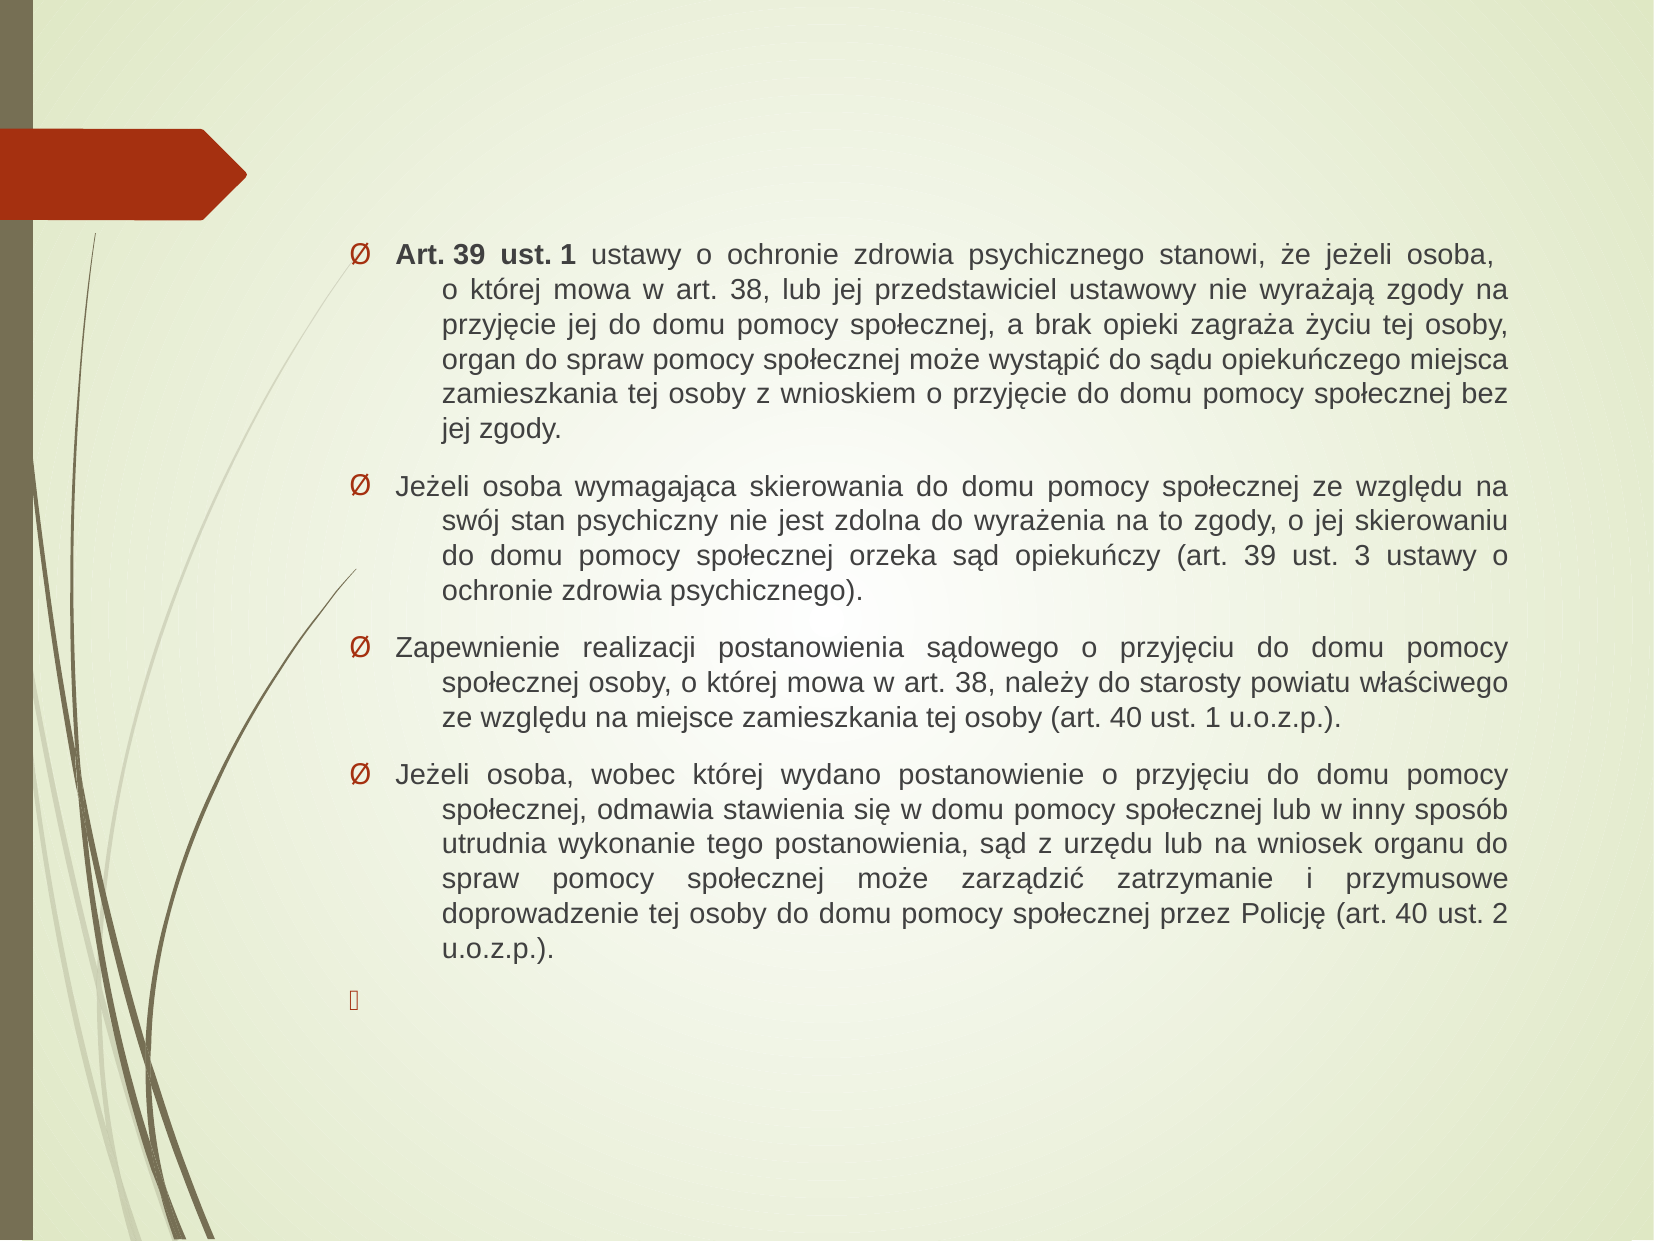

#
Art. 39 ust. 1 ustawy o ochronie zdrowia psychicznego stanowi, że jeżeli osoba,
o której mowa w art. 38, lub jej przedstawiciel ustawowy nie wyrażają zgody na przyjęcie jej do domu pomocy społecznej, a brak opieki zagraża życiu tej osoby, organ do spraw pomocy społecznej może wystąpić do sądu opiekuńczego miejsca zamieszkania tej osoby z wnioskiem o przyjęcie do domu pomocy społecznej bez jej zgody.
Jeżeli osoba wymagająca skierowania do domu pomocy społecznej ze względu na swój stan psychiczny nie jest zdolna do wyrażenia na to zgody, o jej skierowaniu do domu pomocy społecznej orzeka sąd opiekuńczy (art. 39 ust. 3 ustawy o ochronie zdrowia psychicznego).
Zapewnienie realizacji postanowienia sądowego o przyjęciu do domu pomocy społecznej osoby, o której mowa w art. 38, należy do starosty powiatu właściwego ze względu na miejsce zamieszkania tej osoby (art. 40 ust. 1 u.o.z.p.).
Jeżeli osoba, wobec której wydano postanowienie o przyjęciu do domu pomocy społecznej, odmawia stawienia się w domu pomocy społecznej lub w inny sposób utrudnia wykonanie tego postanowienia, sąd z urzędu lub na wniosek organu do spraw pomocy społecznej może zarządzić zatrzymanie i przymusowe doprowadzenie tej osoby do domu pomocy społecznej przez Policję (art. 40 ust. 2 u.o.z.p.).